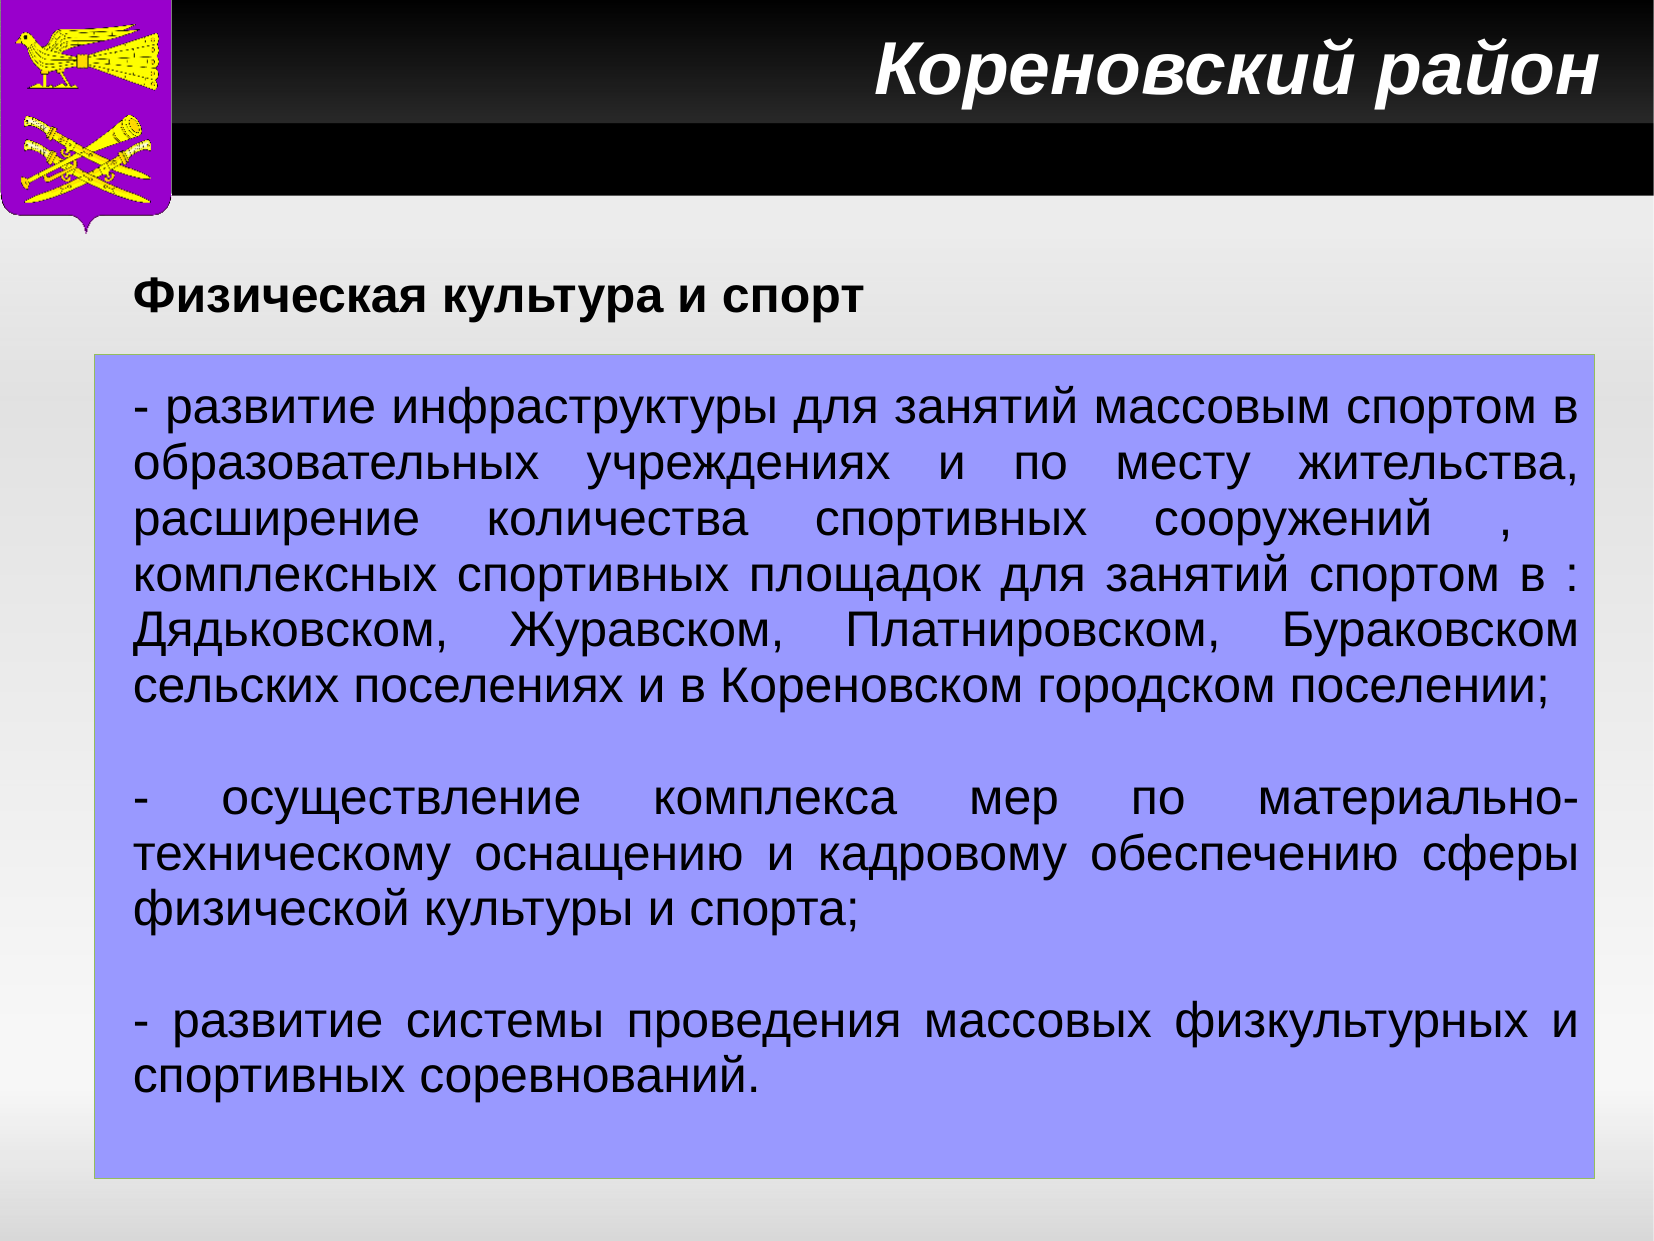

Кореновский район
Физическая культура и спорт
- развитие инфраструктуры для занятий массовым спортом в образовательных учреждениях и по месту жительства, расширение количества спортивных сооружений , комплексных спортивных площадок для занятий спортом в : Дядьковском, Журавском, Платнировском, Бураковском сельских поселениях и в Кореновском городском поселении;
- осуществление комплекса мер по материально-техническому оснащению и кадровому обеспечению сферы физической культуры и спорта;
- развитие системы проведения массовых физкультурных и спортивных соревнований.
13